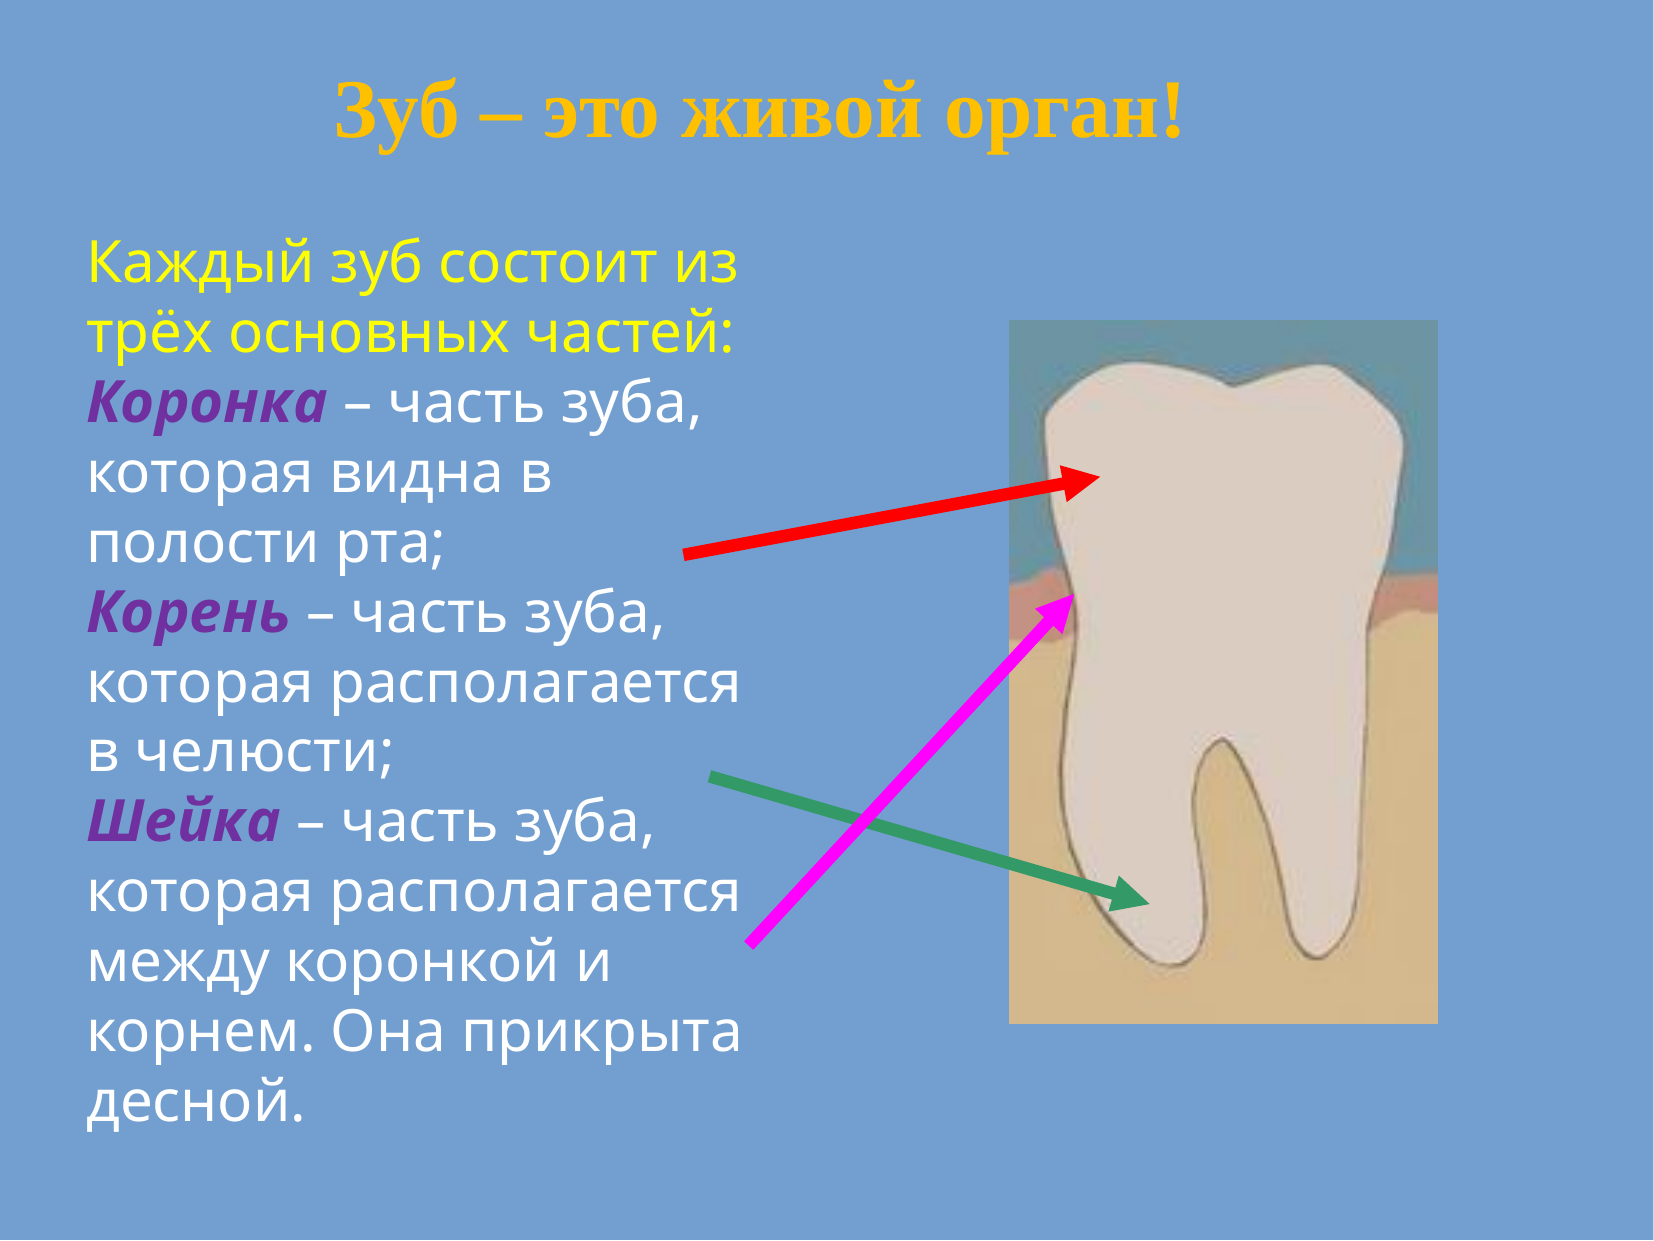

Зуб – это живой орган!
Каждый зуб состоит из трёх основных частей:
Коронка – часть зуба, которая видна в полости рта;
Корень – часть зуба, которая располагается в челюсти;
Шейка – часть зуба, которая располагается между коронкой и корнем. Она прикрыта десной.